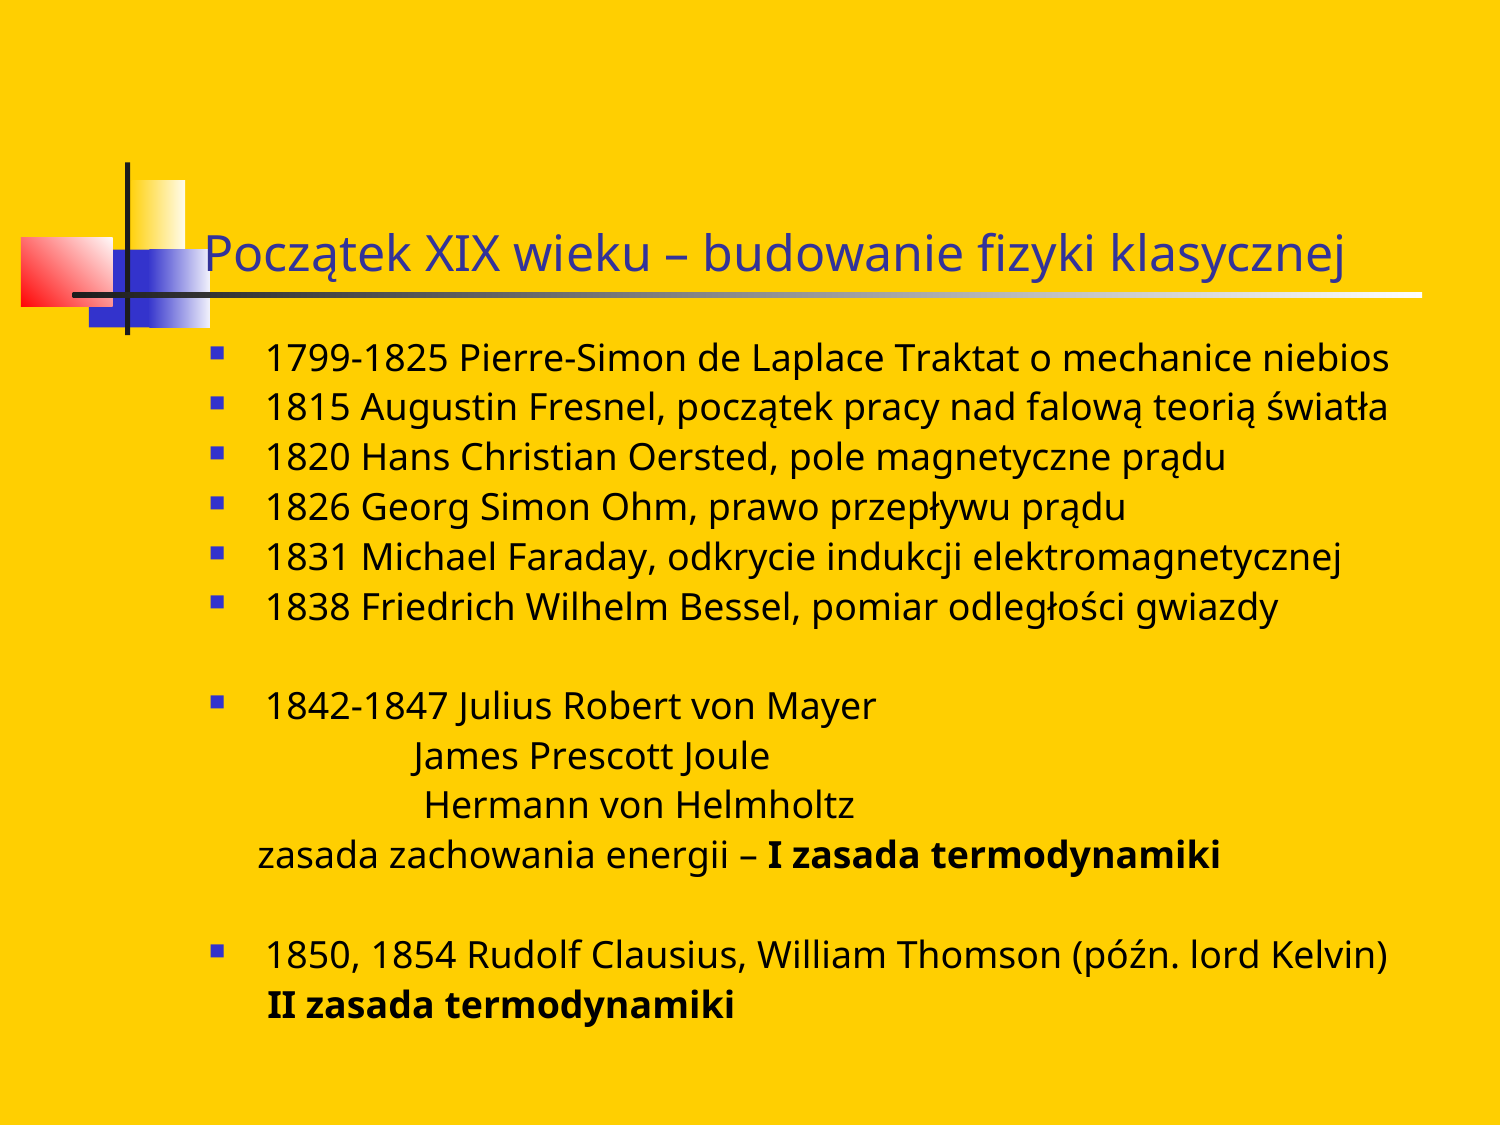

# Początek XIX wieku – budowanie fizyki klasycznej
1799-1825 Pierre-Simon de Laplace Traktat o mechanice niebios
1815 Augustin Fresnel, początek pracy nad falową teorią światła
1820 Hans Christian Oersted, pole magnetyczne prądu
1826 Georg Simon Ohm, prawo przepływu prądu
1831 Michael Faraday, odkrycie indukcji elektromagnetycznej
1838 Friedrich Wilhelm Bessel, pomiar odległości gwiazdy
1842-1847 Julius Robert von Mayer
 James Prescott Joule
 Hermann von Helmholtz
 zasada zachowania energii – I zasada termodynamiki
1850, 1854 Rudolf Clausius, William Thomson (późn. lord Kelvin)
 II zasada termodynamiki